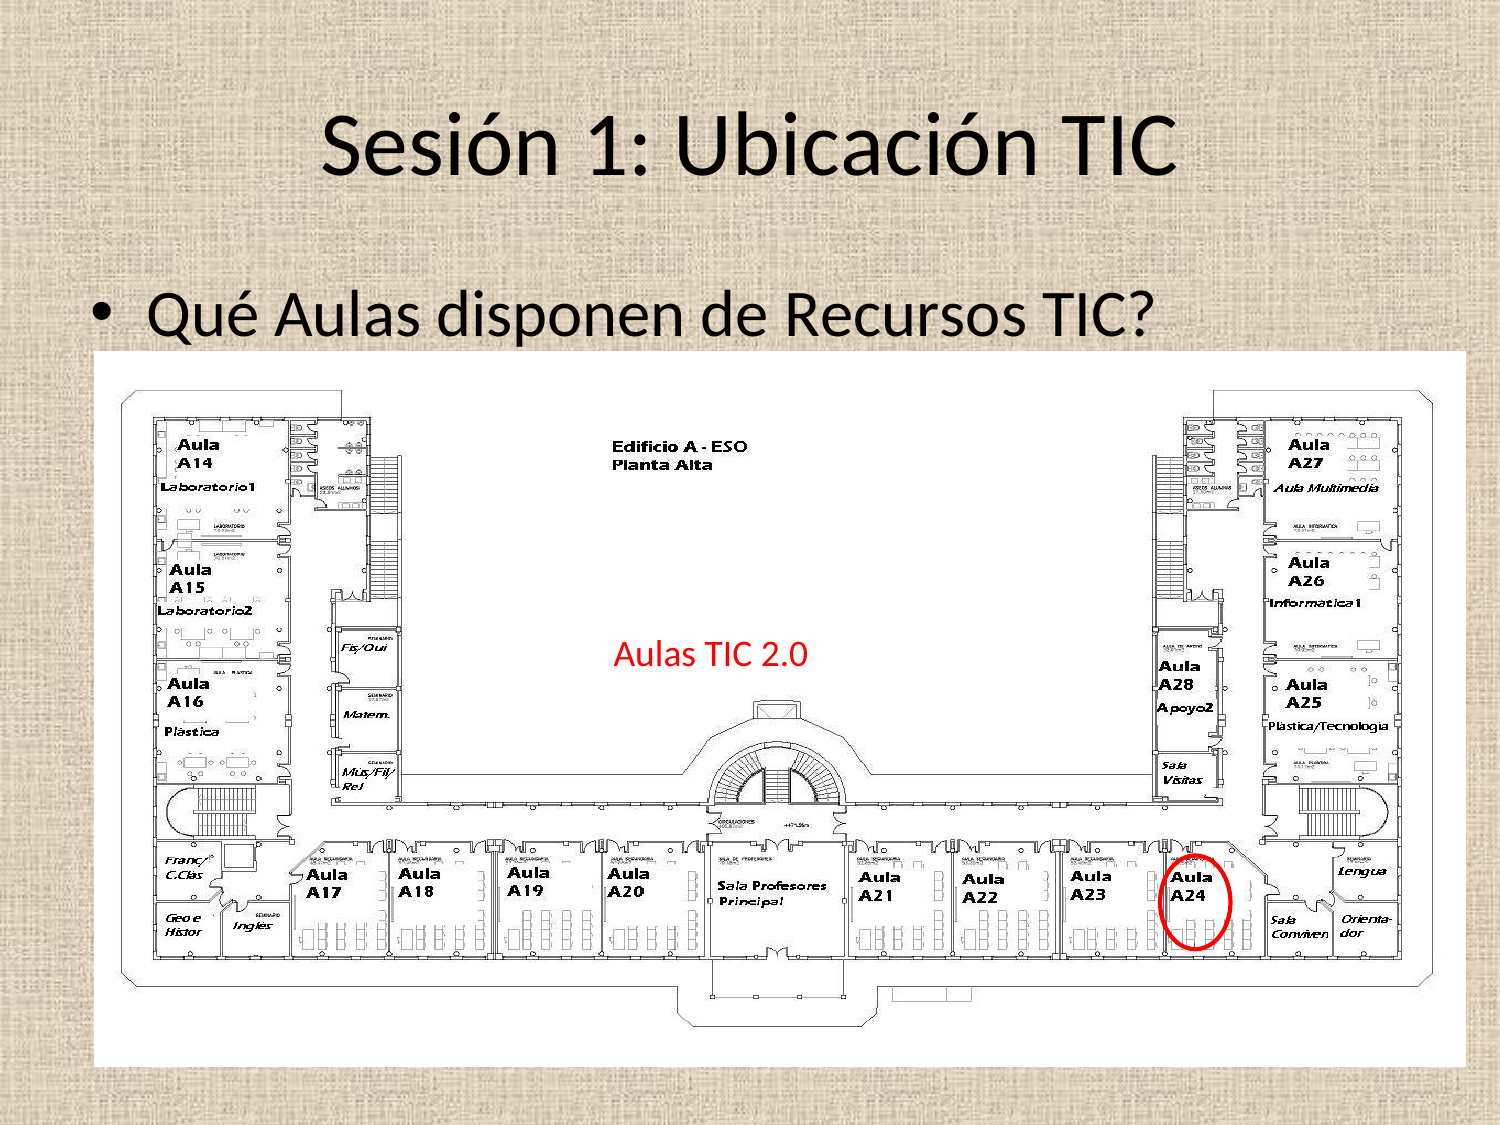

# Sesión 1: Ubicación TIC
Qué Aulas disponen de Recursos TIC?
Aulas TIC 2.0